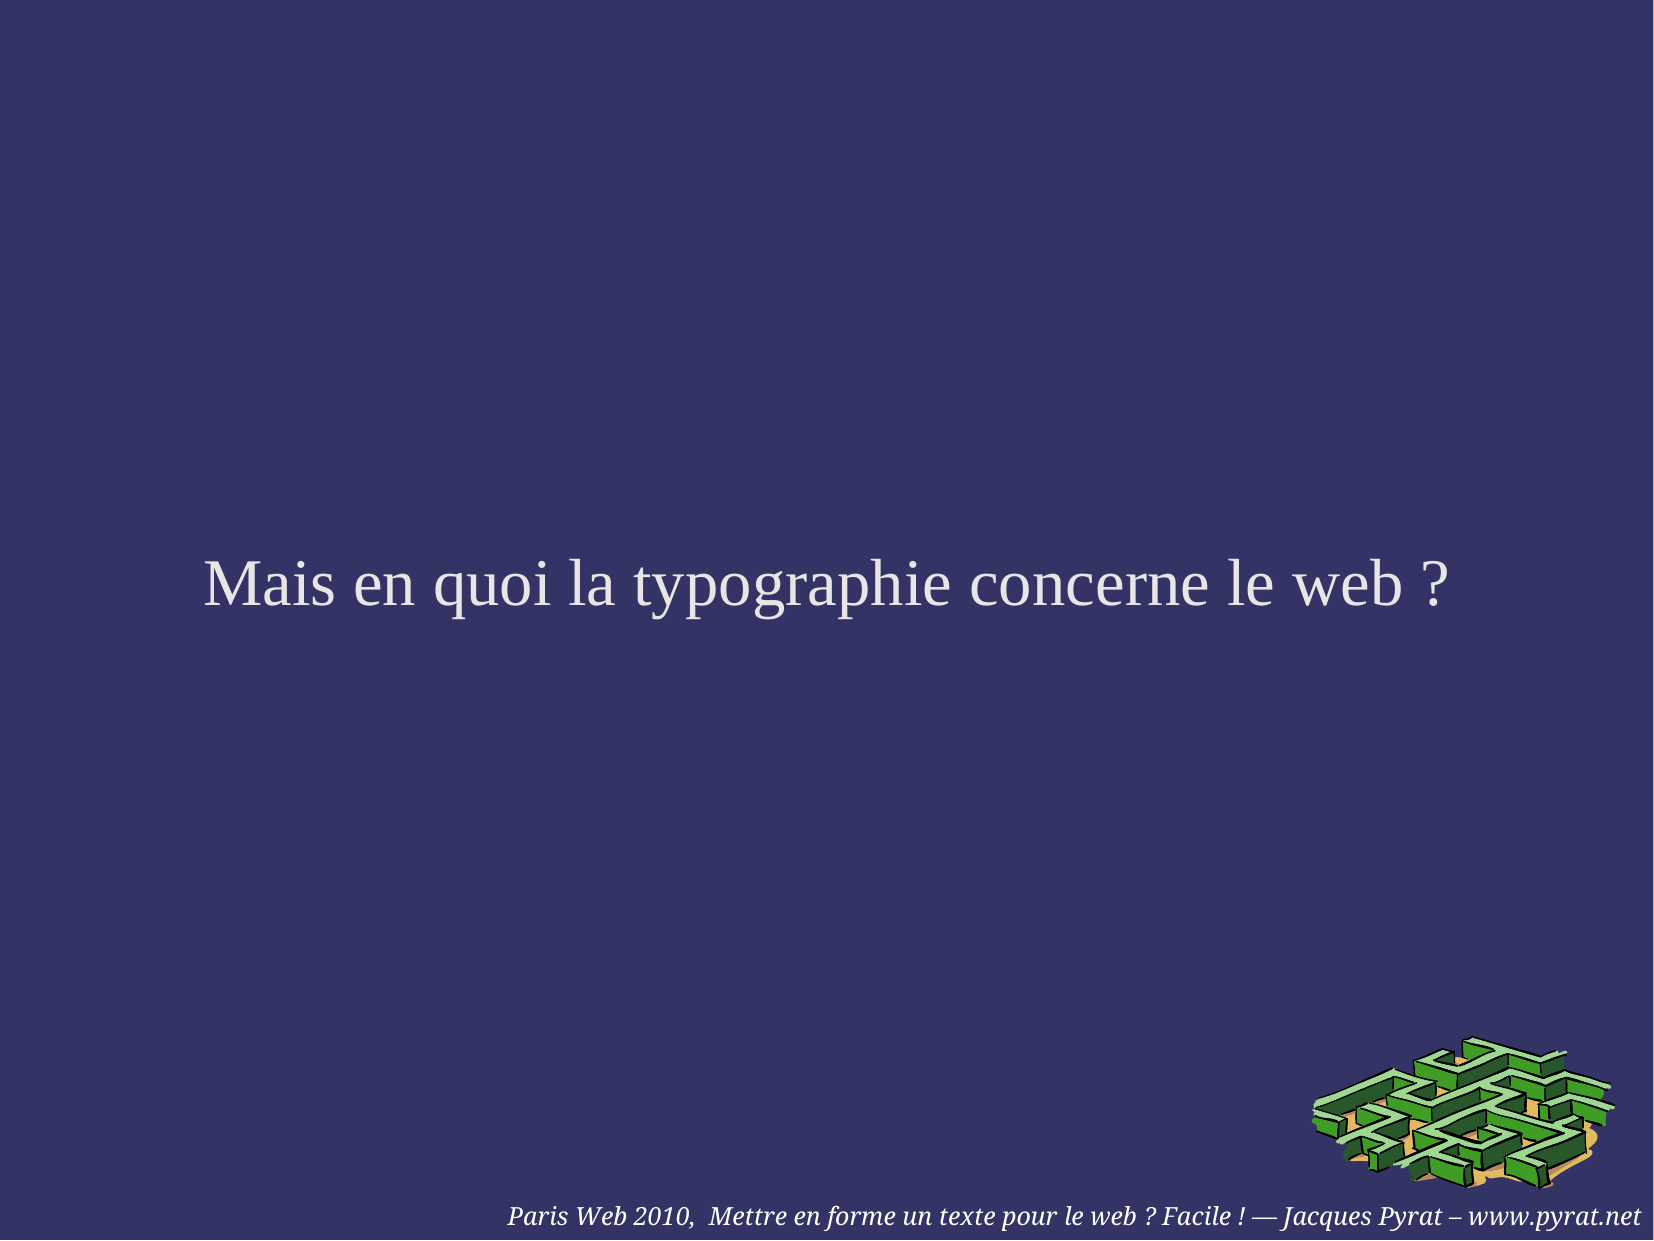

# Mais en quoi la typographie concerne le web ?